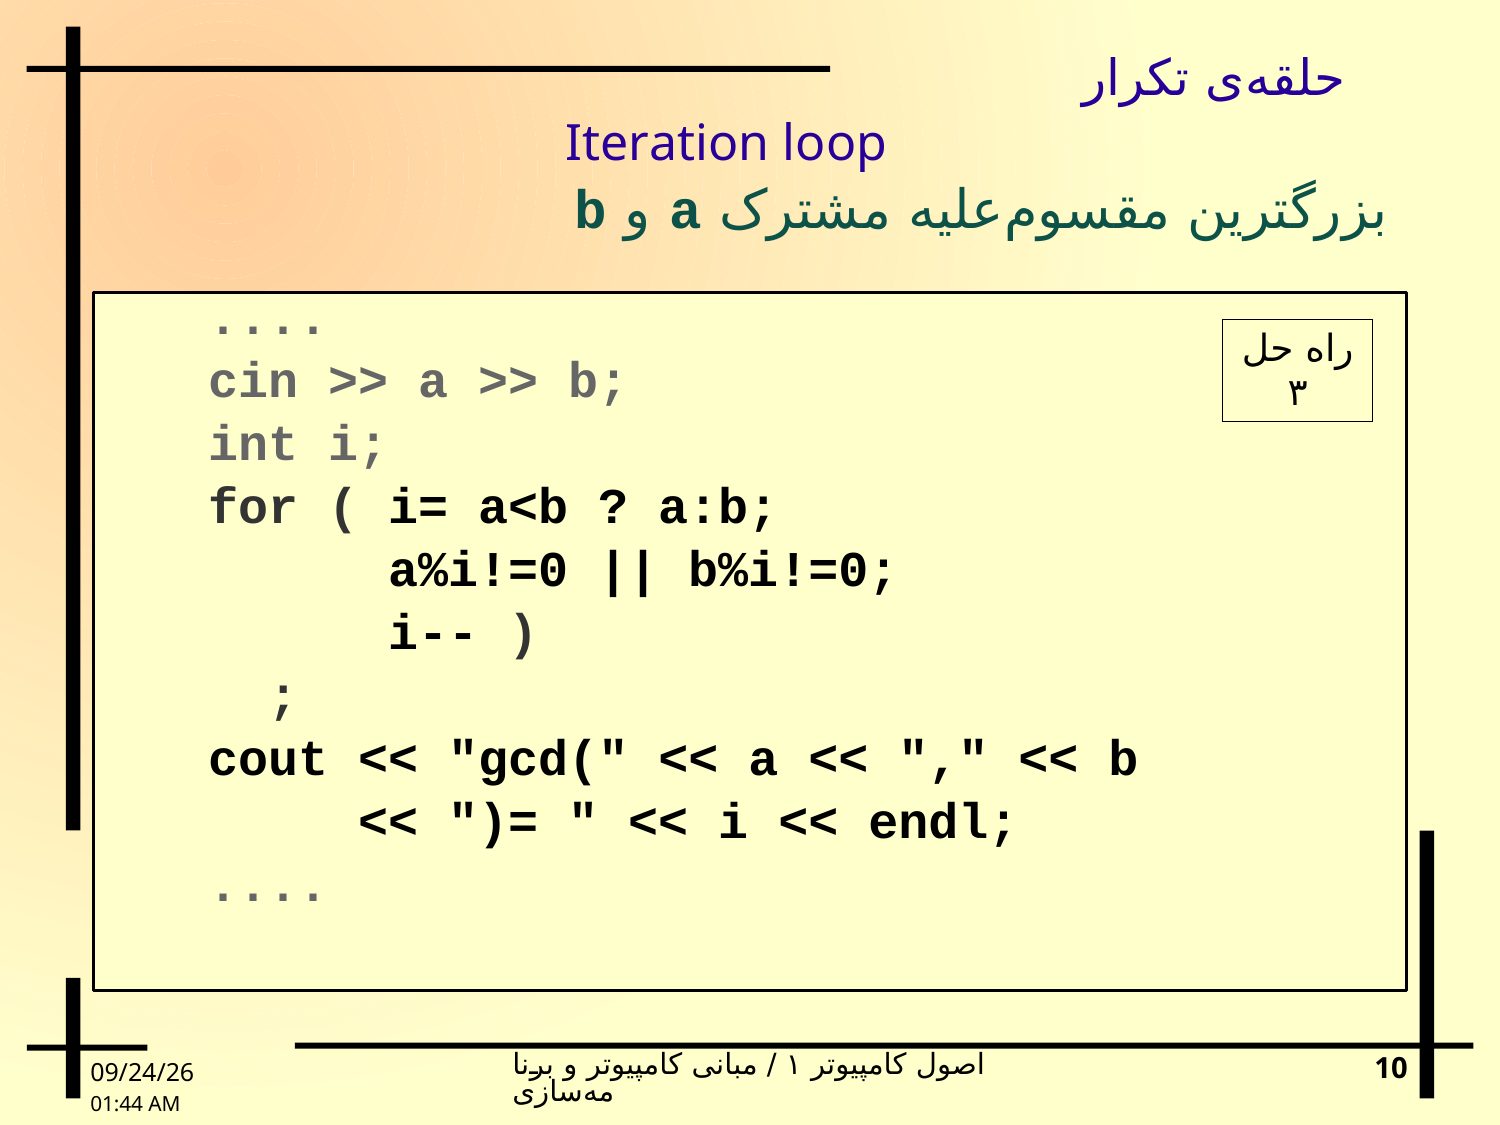

حلقه‌ی تکرار Iteration loop
بزرگترین مقسوم‌علیه مشترک a و b
# ....
 cin >> a >> b;
 int i;
 for ( i= a<b ? a:b;
 a%i!=0 || b%i!=0;
 i-- )
 ;
 cout << "gcd(" << a << "," << b
 << ")= " << i << endl;
 ....
راه حل ۳
اصول کامپیوتر ۱ / مبانی کامپیوتر و برنامه‌سازی
10